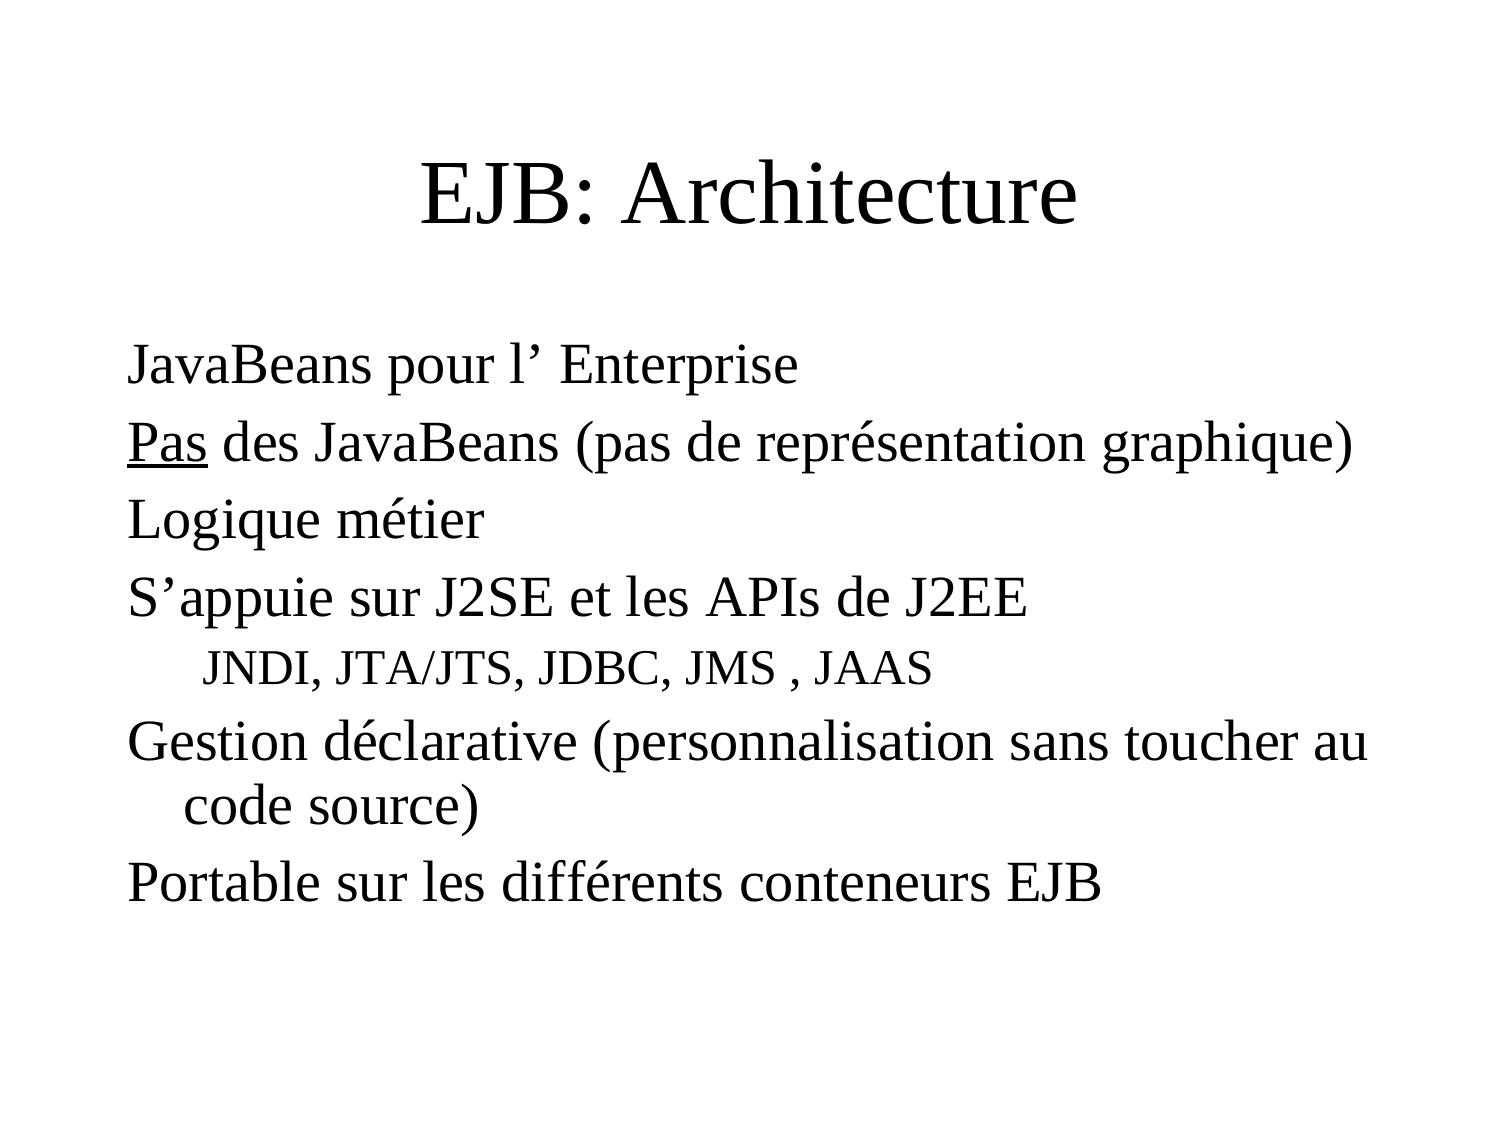

# EJB: Architecture
JavaBeans pour l’ Enterprise
Pas des JavaBeans (pas de représentation graphique)
Logique métier
S’appuie sur J2SE et les APIs de J2EE
JNDI, JTA/JTS, JDBC, JMS , JAAS
Gestion déclarative (personnalisation sans toucher au code source)
Portable sur les différents conteneurs EJB